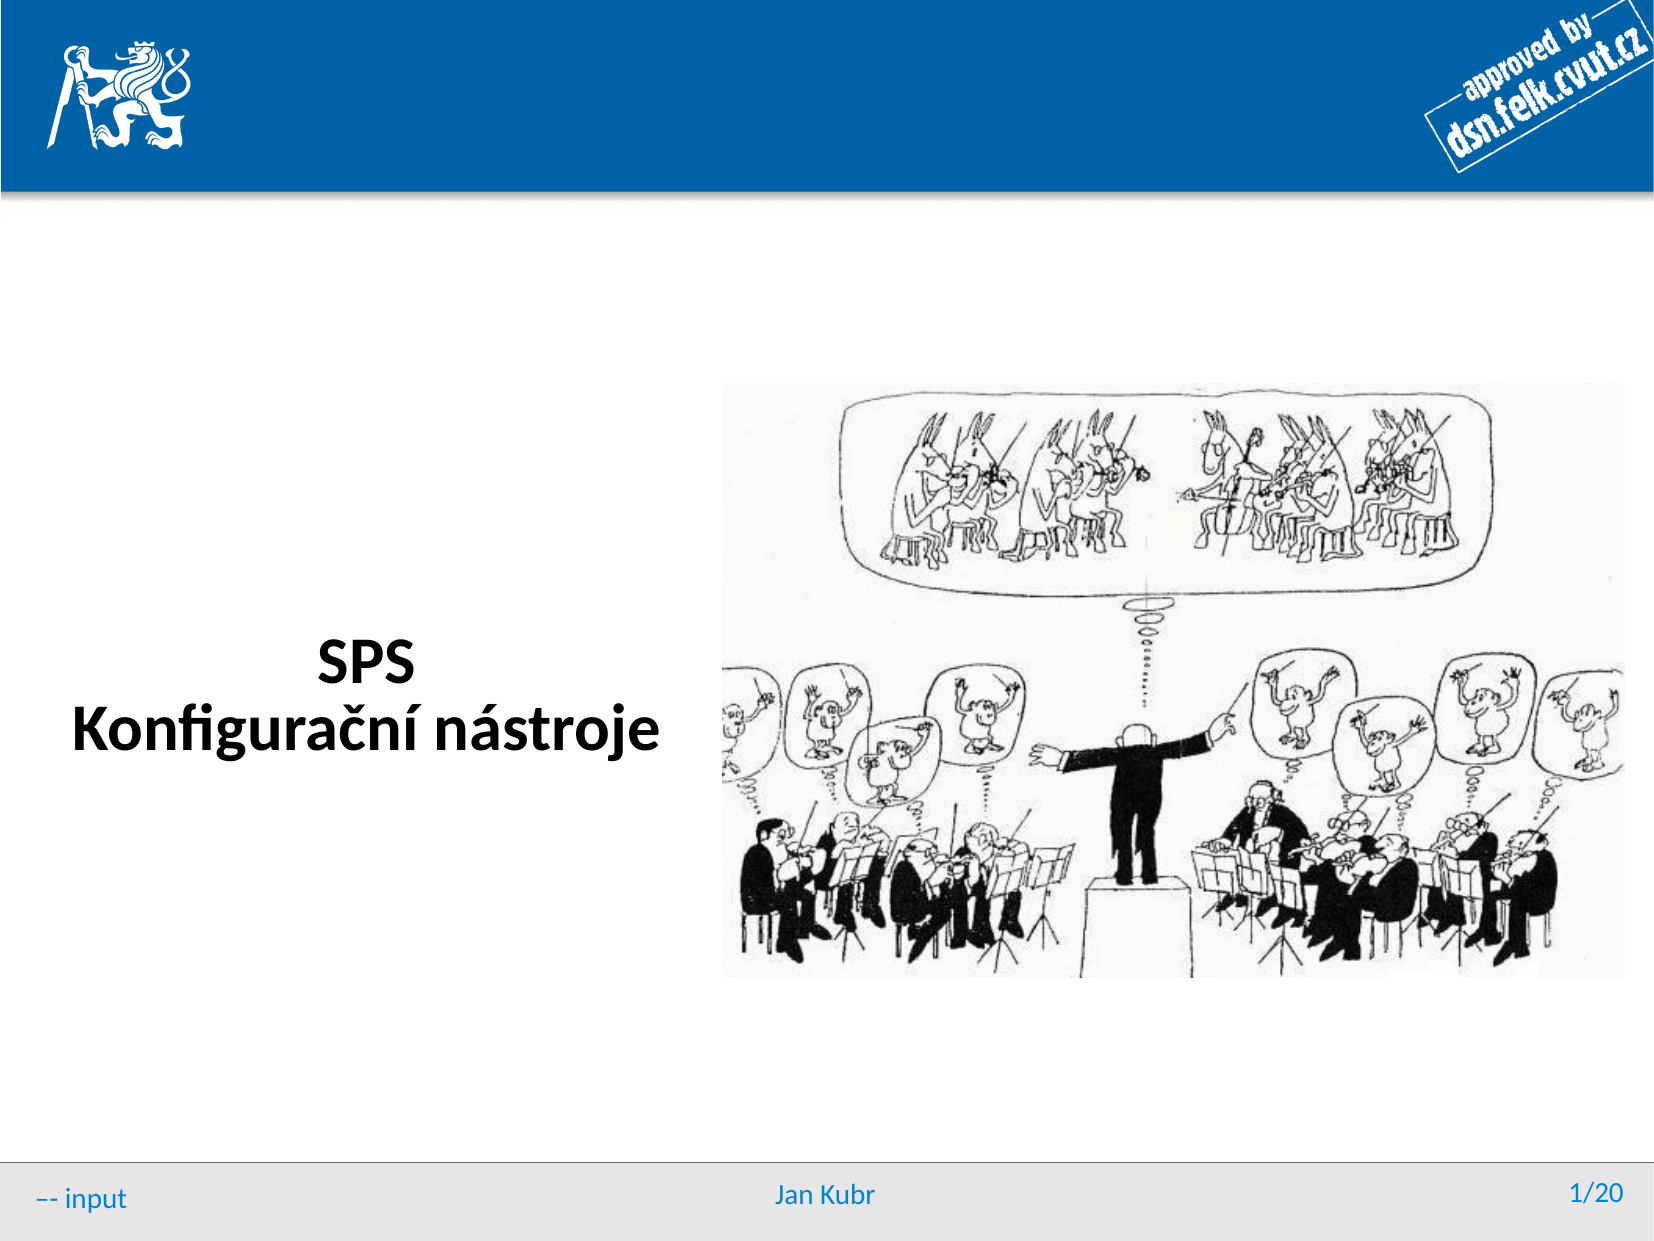

# SPS
Konfigurační nástroje
1
Jan Kubr
02/2006